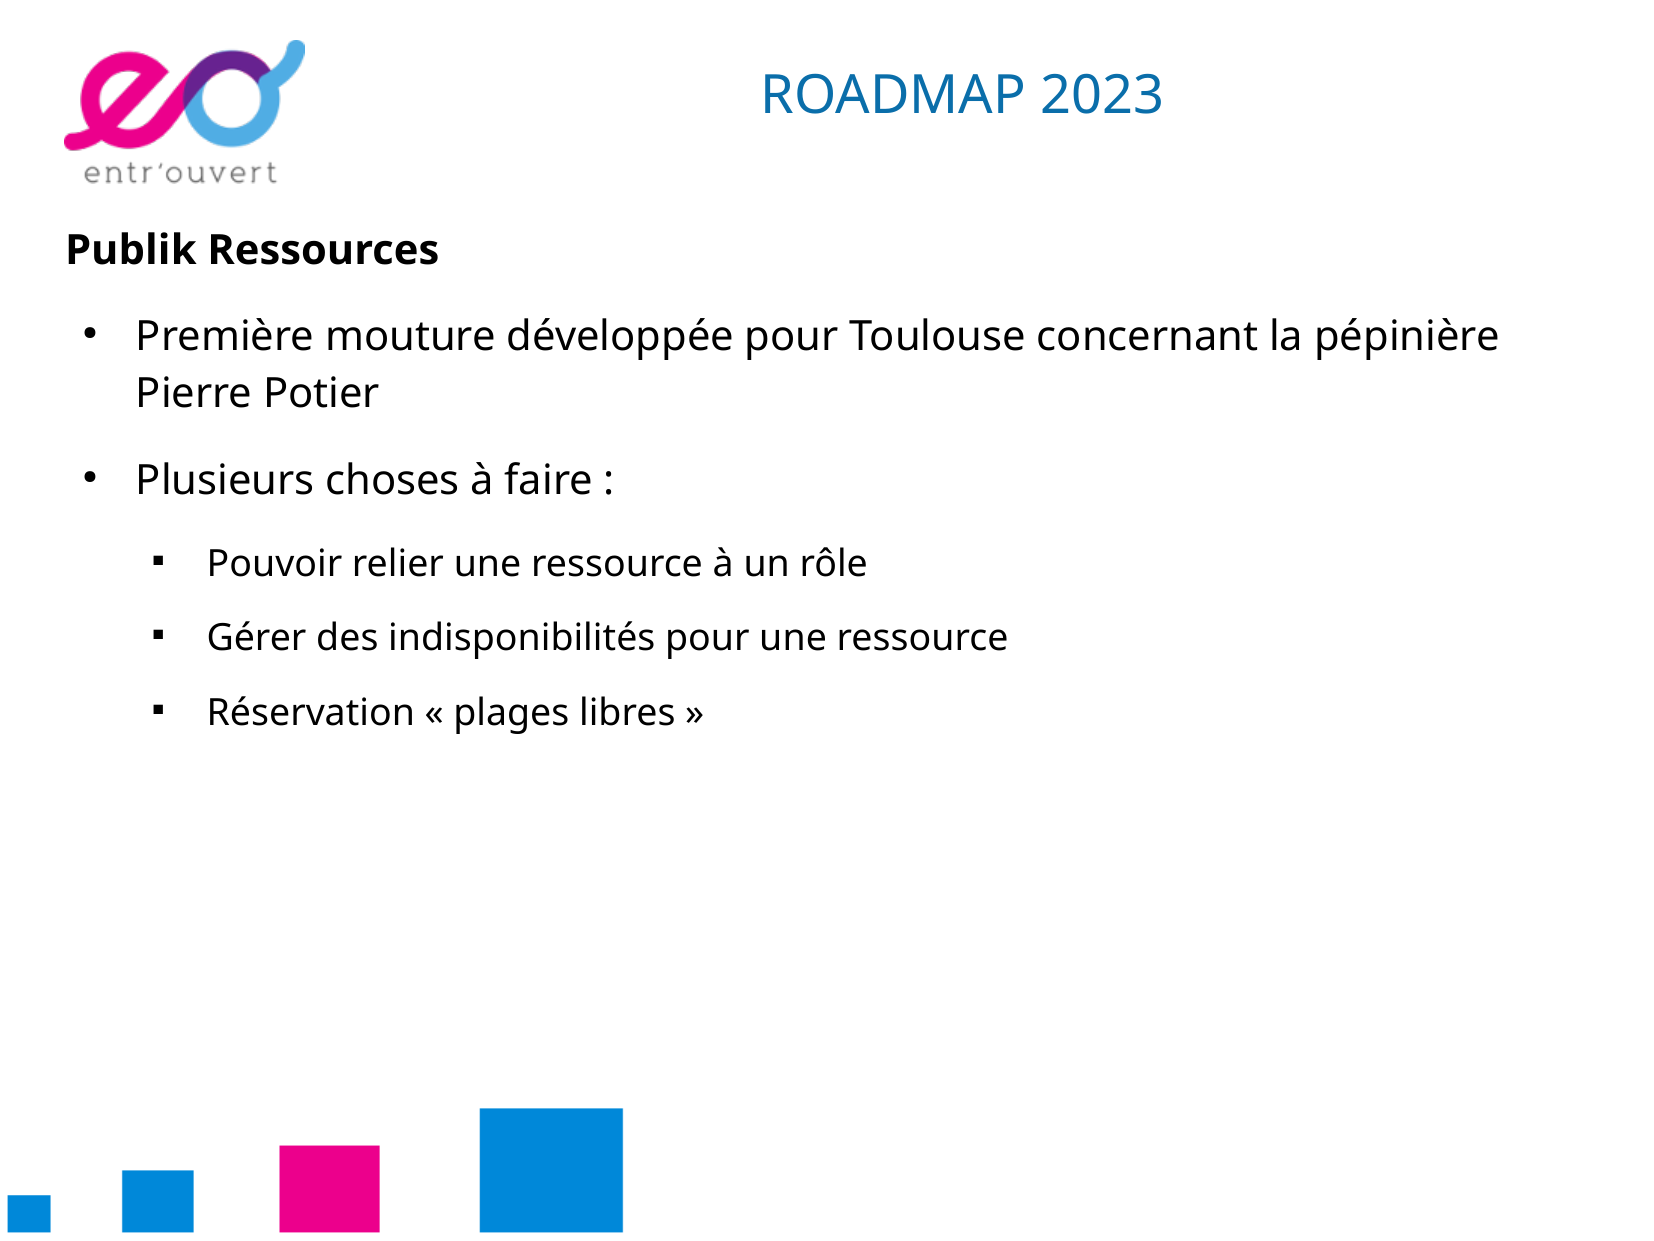

# roadmap 2023
Publik Ressources
Première mouture développée pour Toulouse concernant la pépinière Pierre Potier
Plusieurs choses à faire :
Pouvoir relier une ressource à un rôle
Gérer des indisponibilités pour une ressource
Réservation « plages libres »